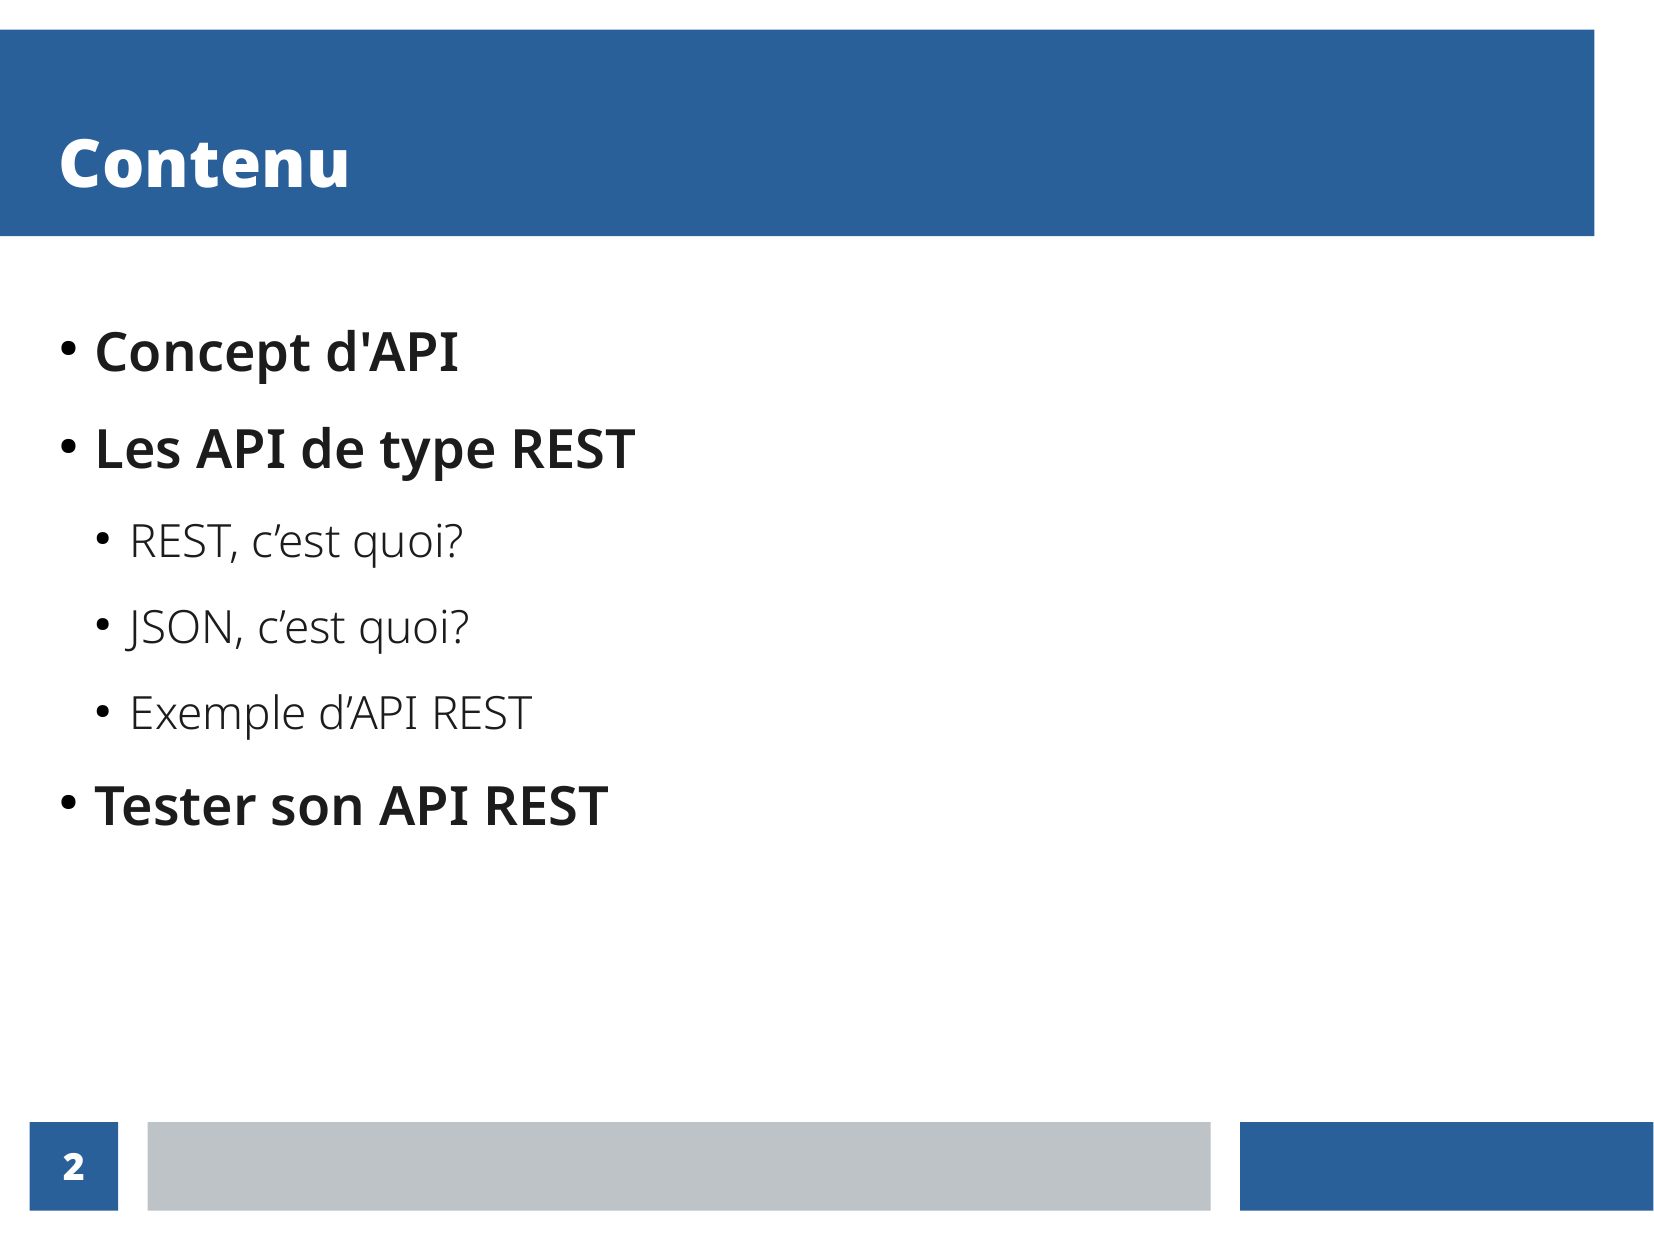

# Contenu
Concept d'API
Les API de type REST
REST, c’est quoi?
JSON, c’est quoi?
Exemple d’API REST
Tester son API REST
2